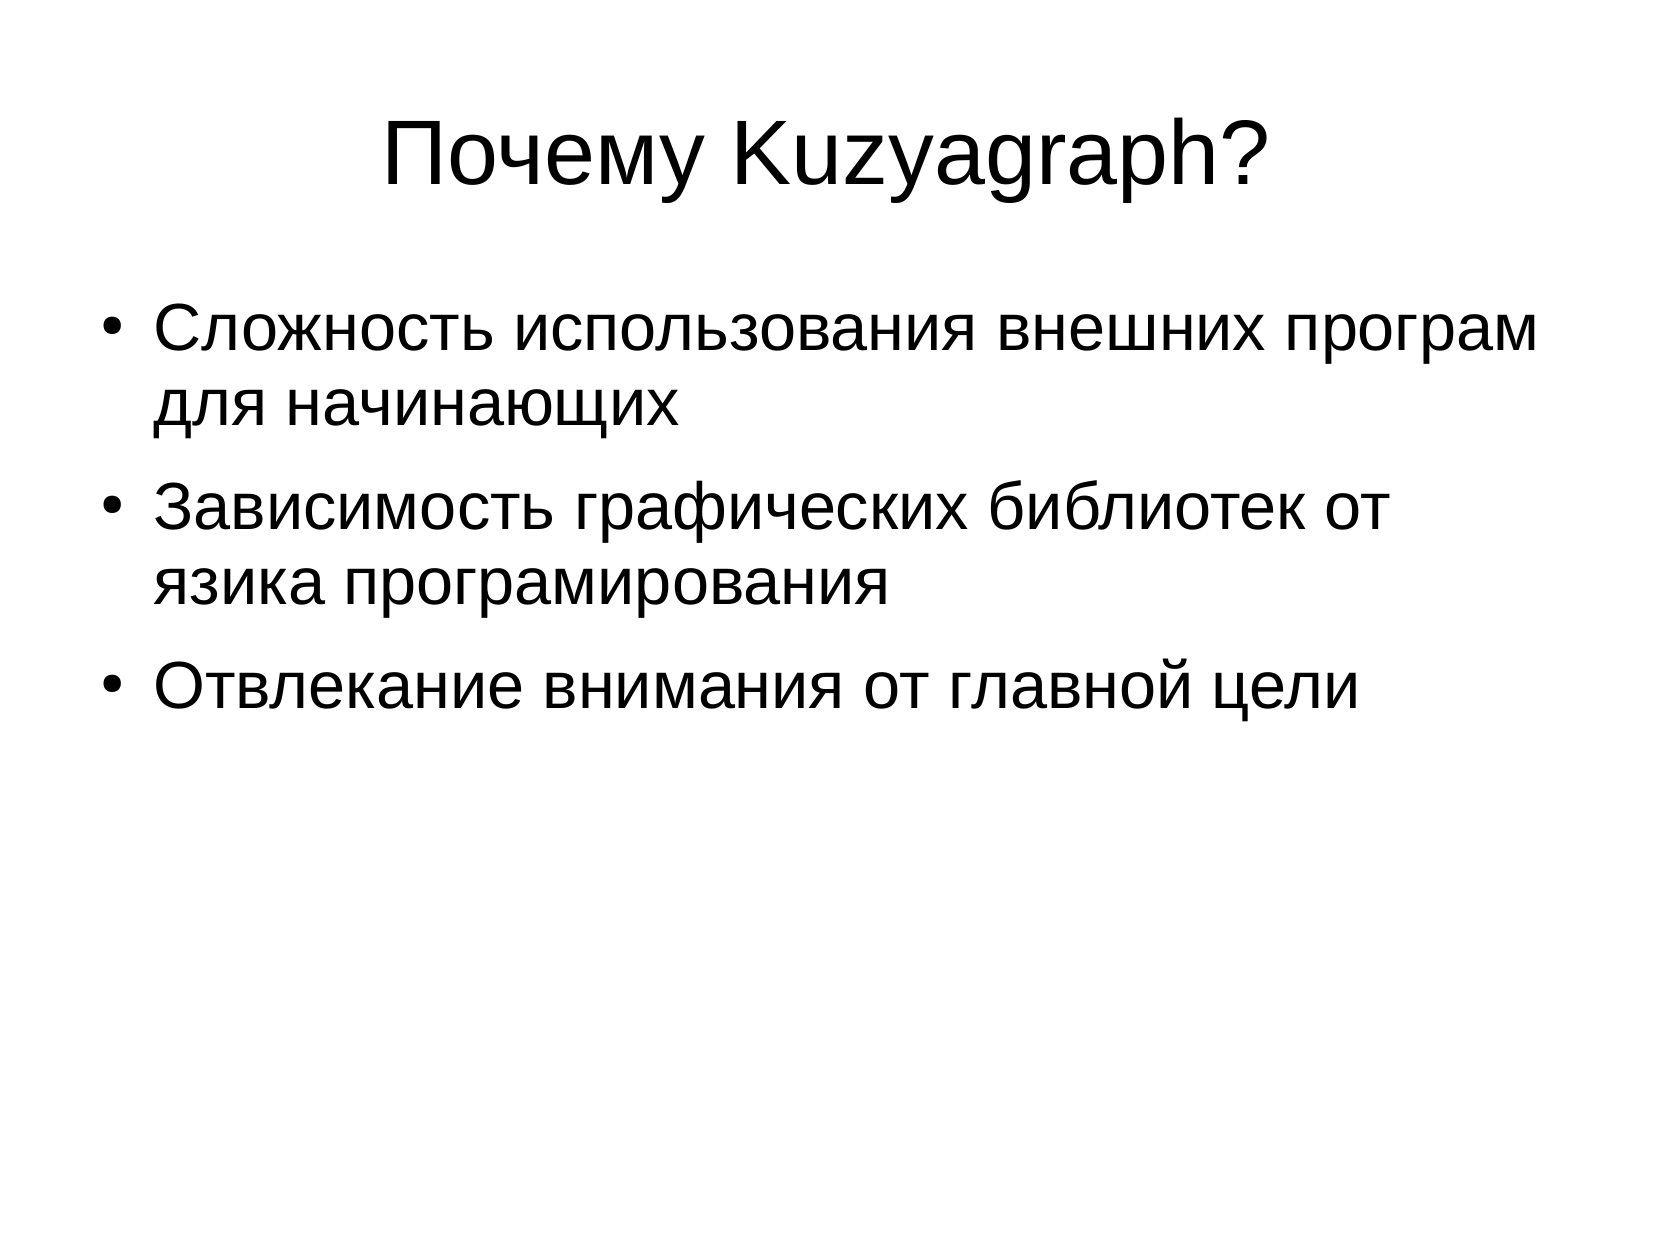

# Почему Kuzyagraph?
Сложность использования внешних програм для начинающих
Зависимость графических библиотек от язика програмирования
Отвлекание внимания от главной цели